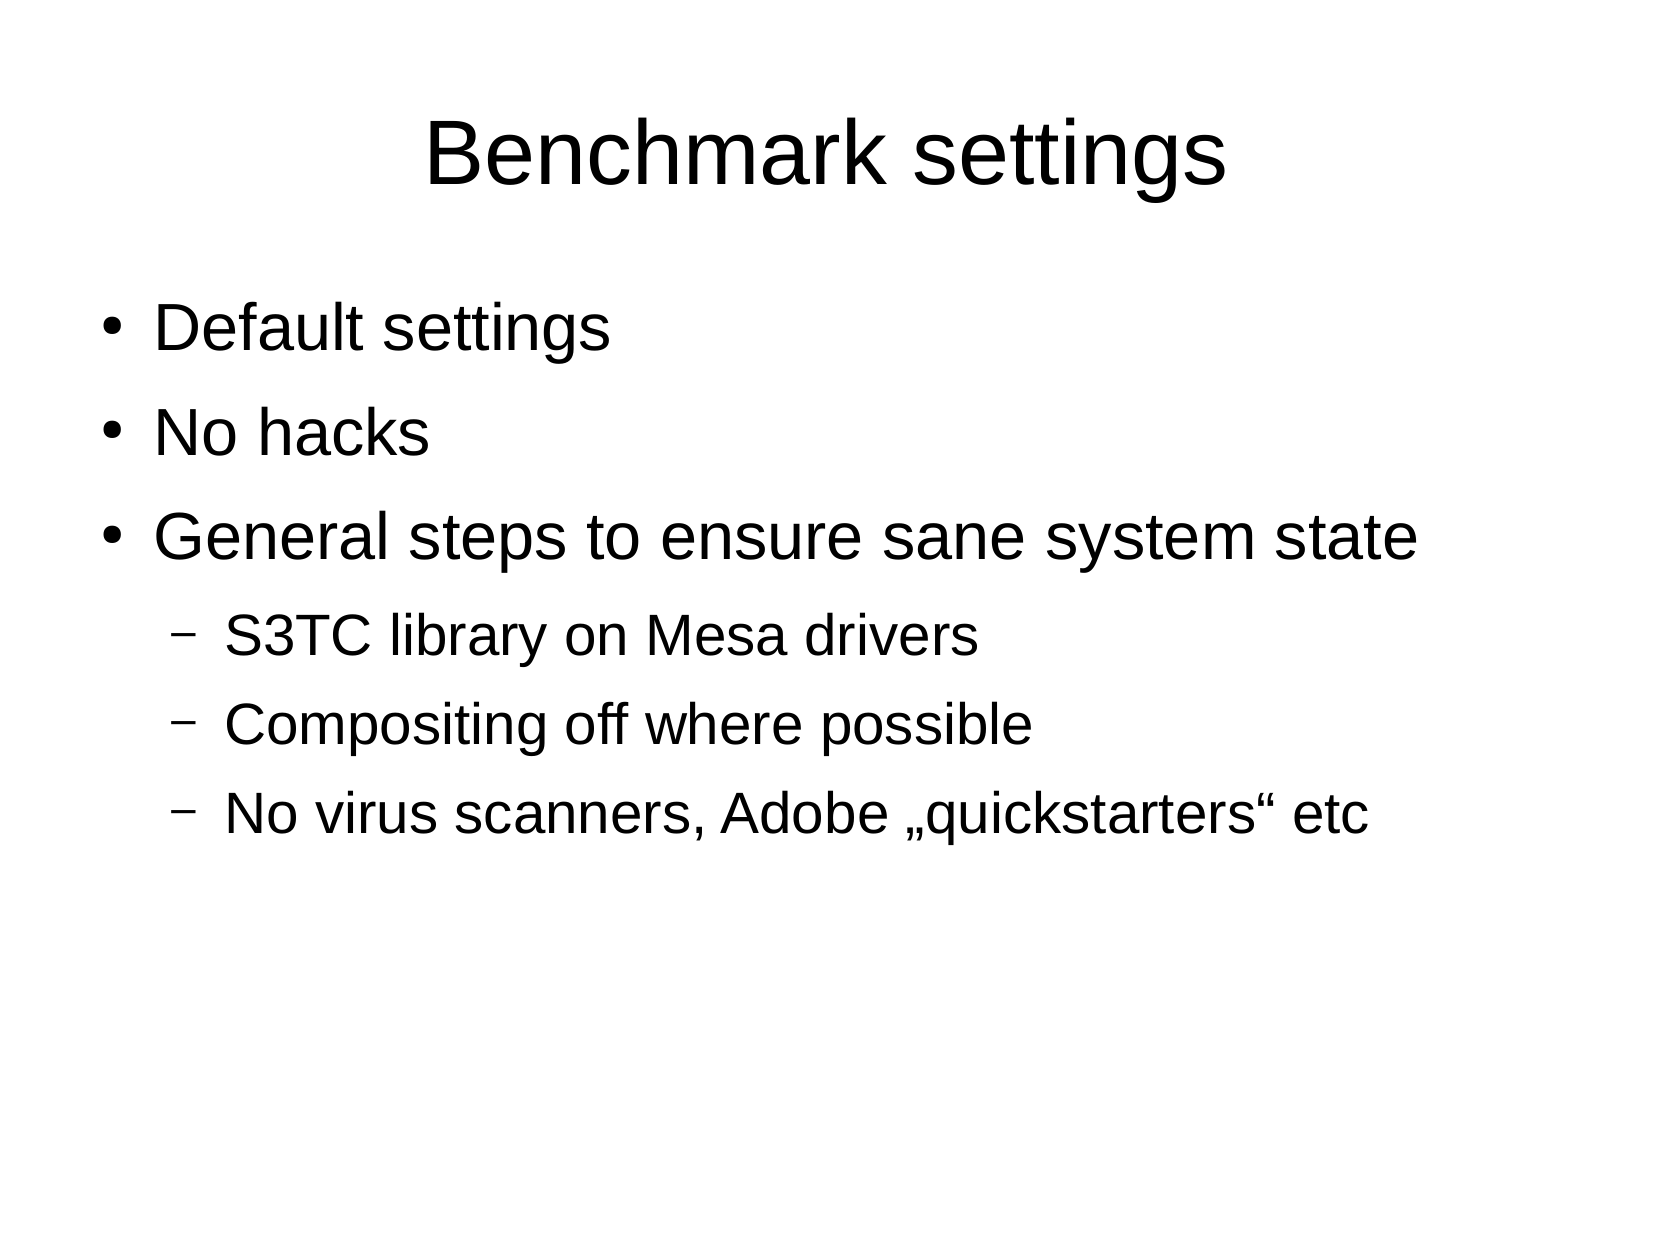

# Benchmark settings
Default settings
No hacks
General steps to ensure sane system state
S3TC library on Mesa drivers
Compositing off where possible
No virus scanners, Adobe „quickstarters“ etc